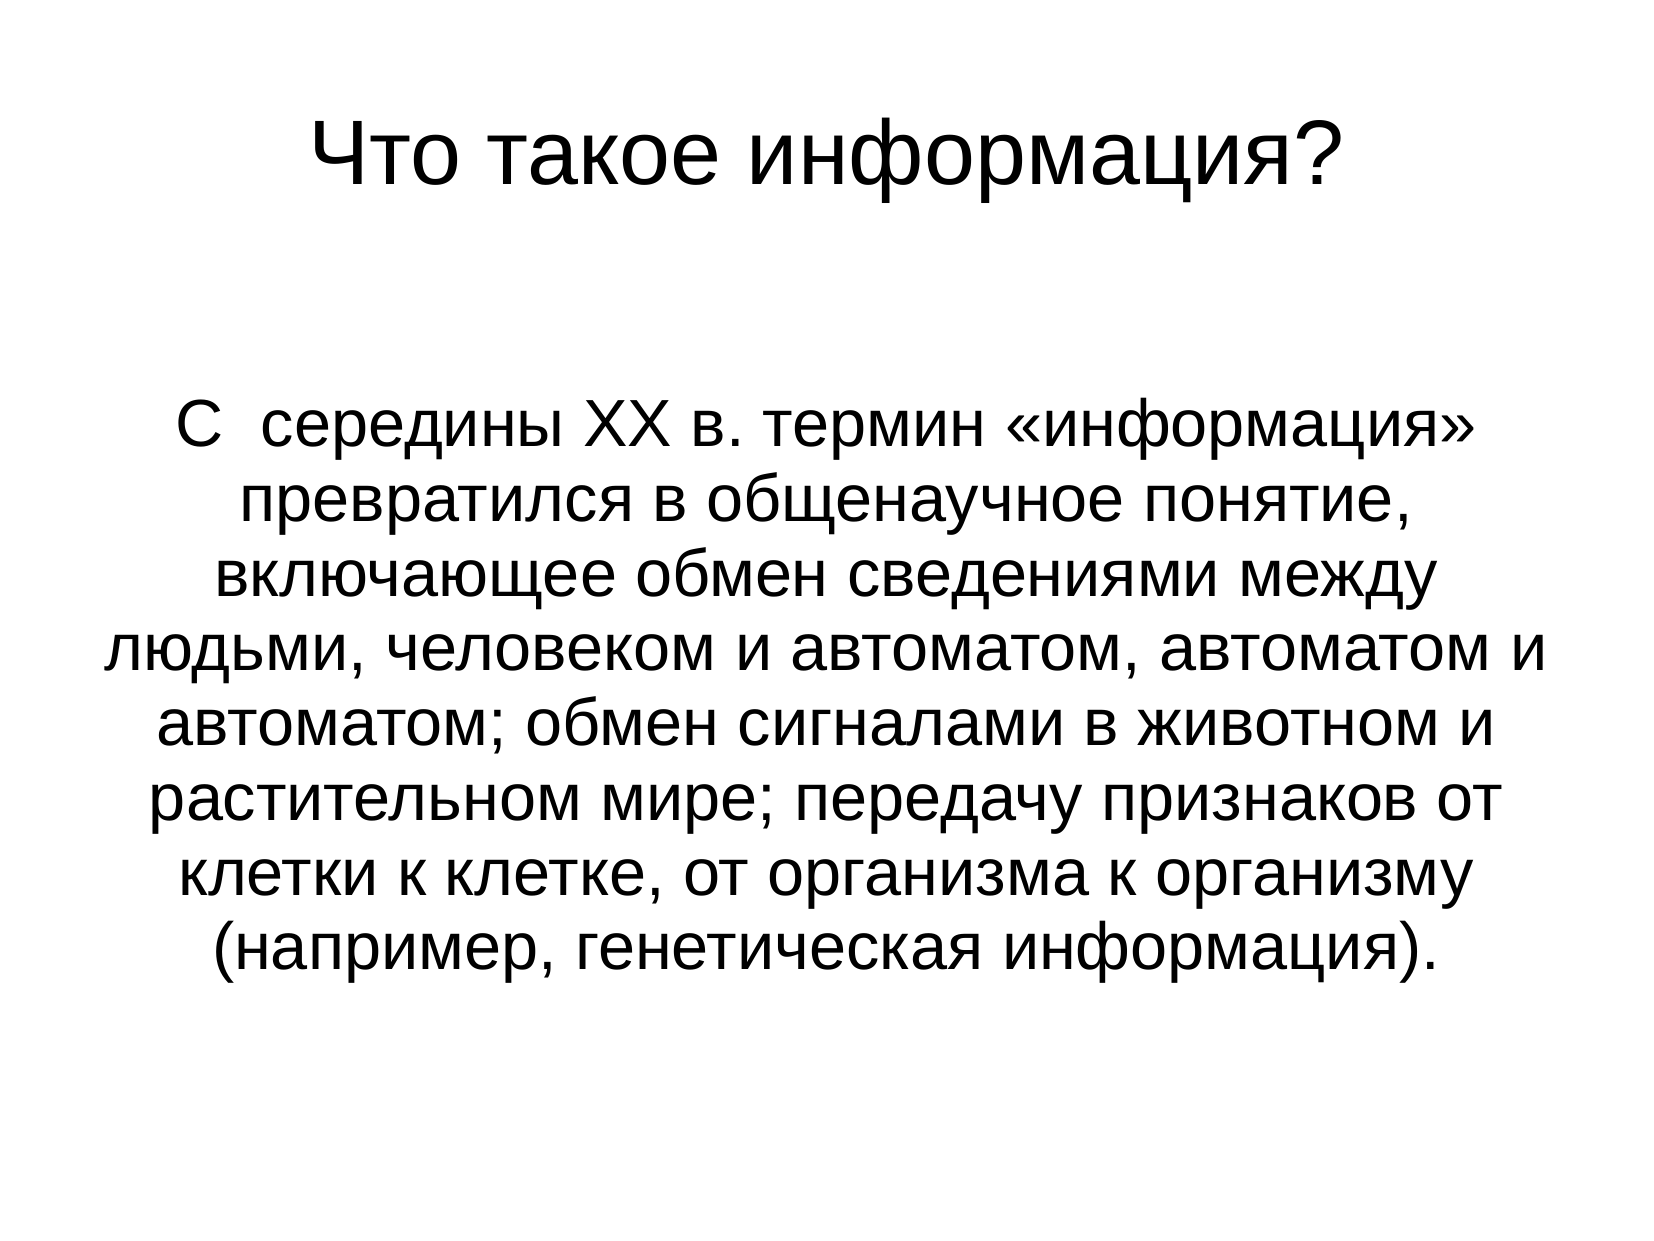

# Что такое информация?
С середины XX в. термин «информация» превратился в общенаучное понятие, включающее обмен сведениями между людьми, человеком и автоматом, автоматом и автоматом; обмен сигналами в животном и растительном мире; передачу признаков от клетки к клетке, от организма к организму (например, генетическая информация).